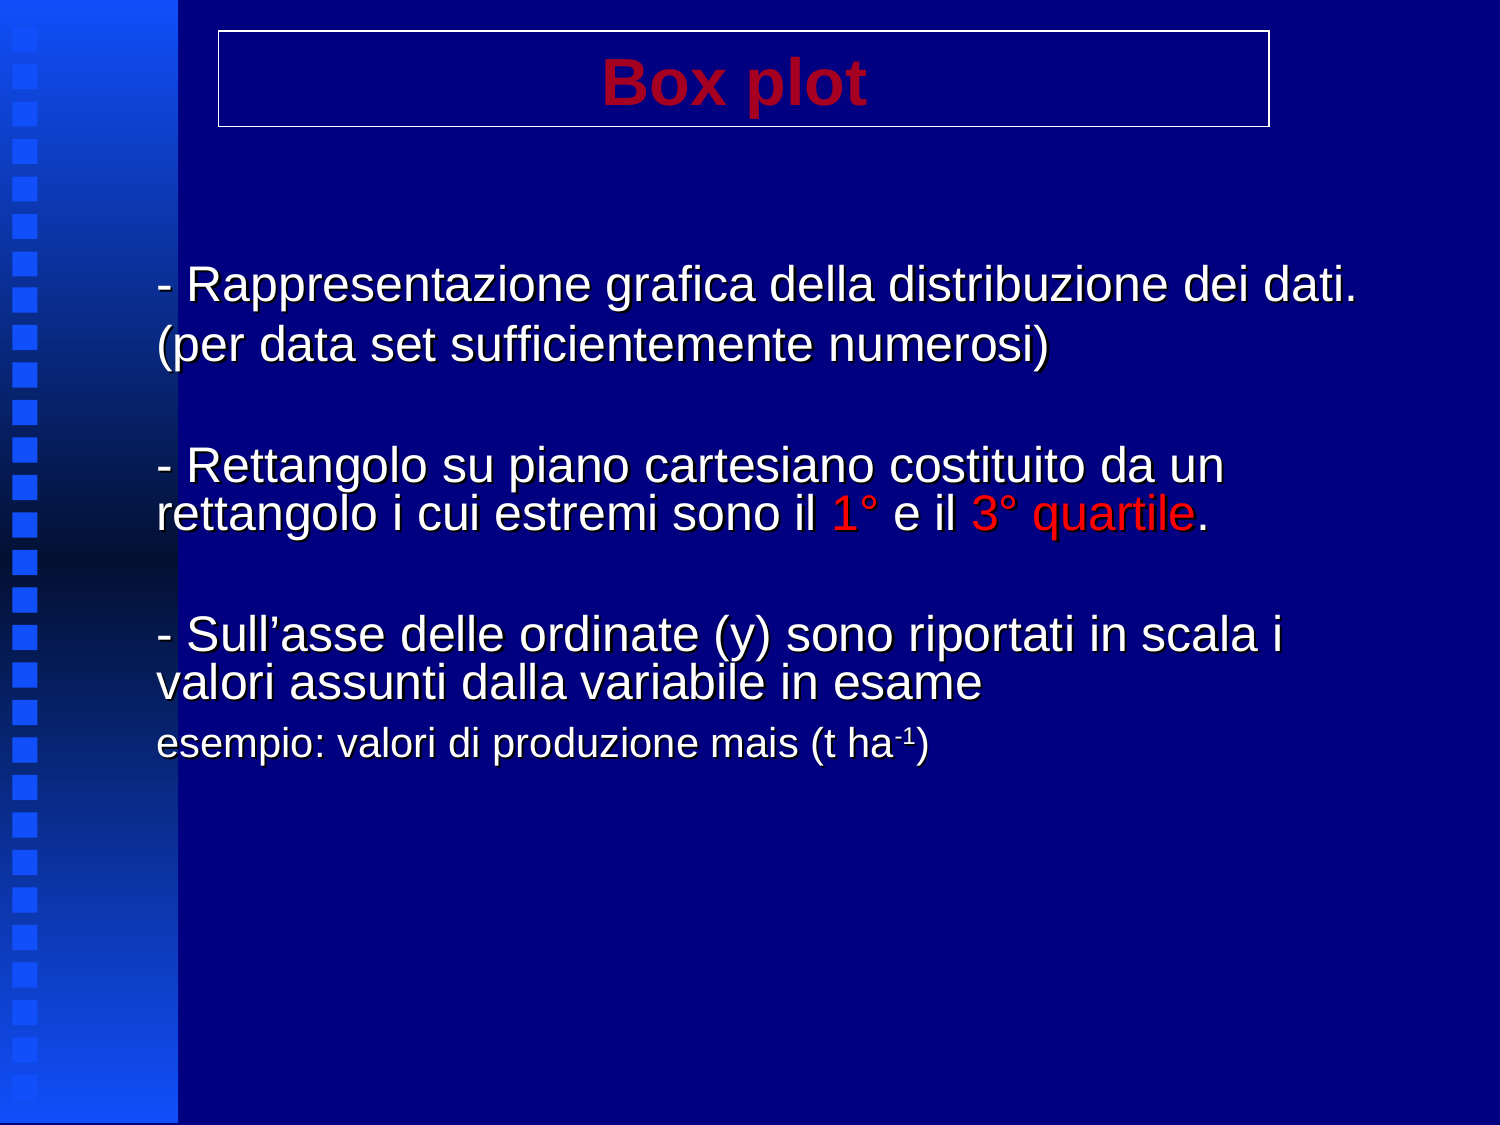

Box plot
	- Rappresentazione grafica della distribuzione dei dati.
	(per data set sufficientemente numerosi)
	- Rettangolo su piano cartesiano costituito da un rettangolo i cui estremi sono il 1° e il 3° quartile.
	- Sull’asse delle ordinate (y) sono riportati in scala i valori assunti dalla variabile in esame
	esempio: valori di produzione mais (t ha-1)